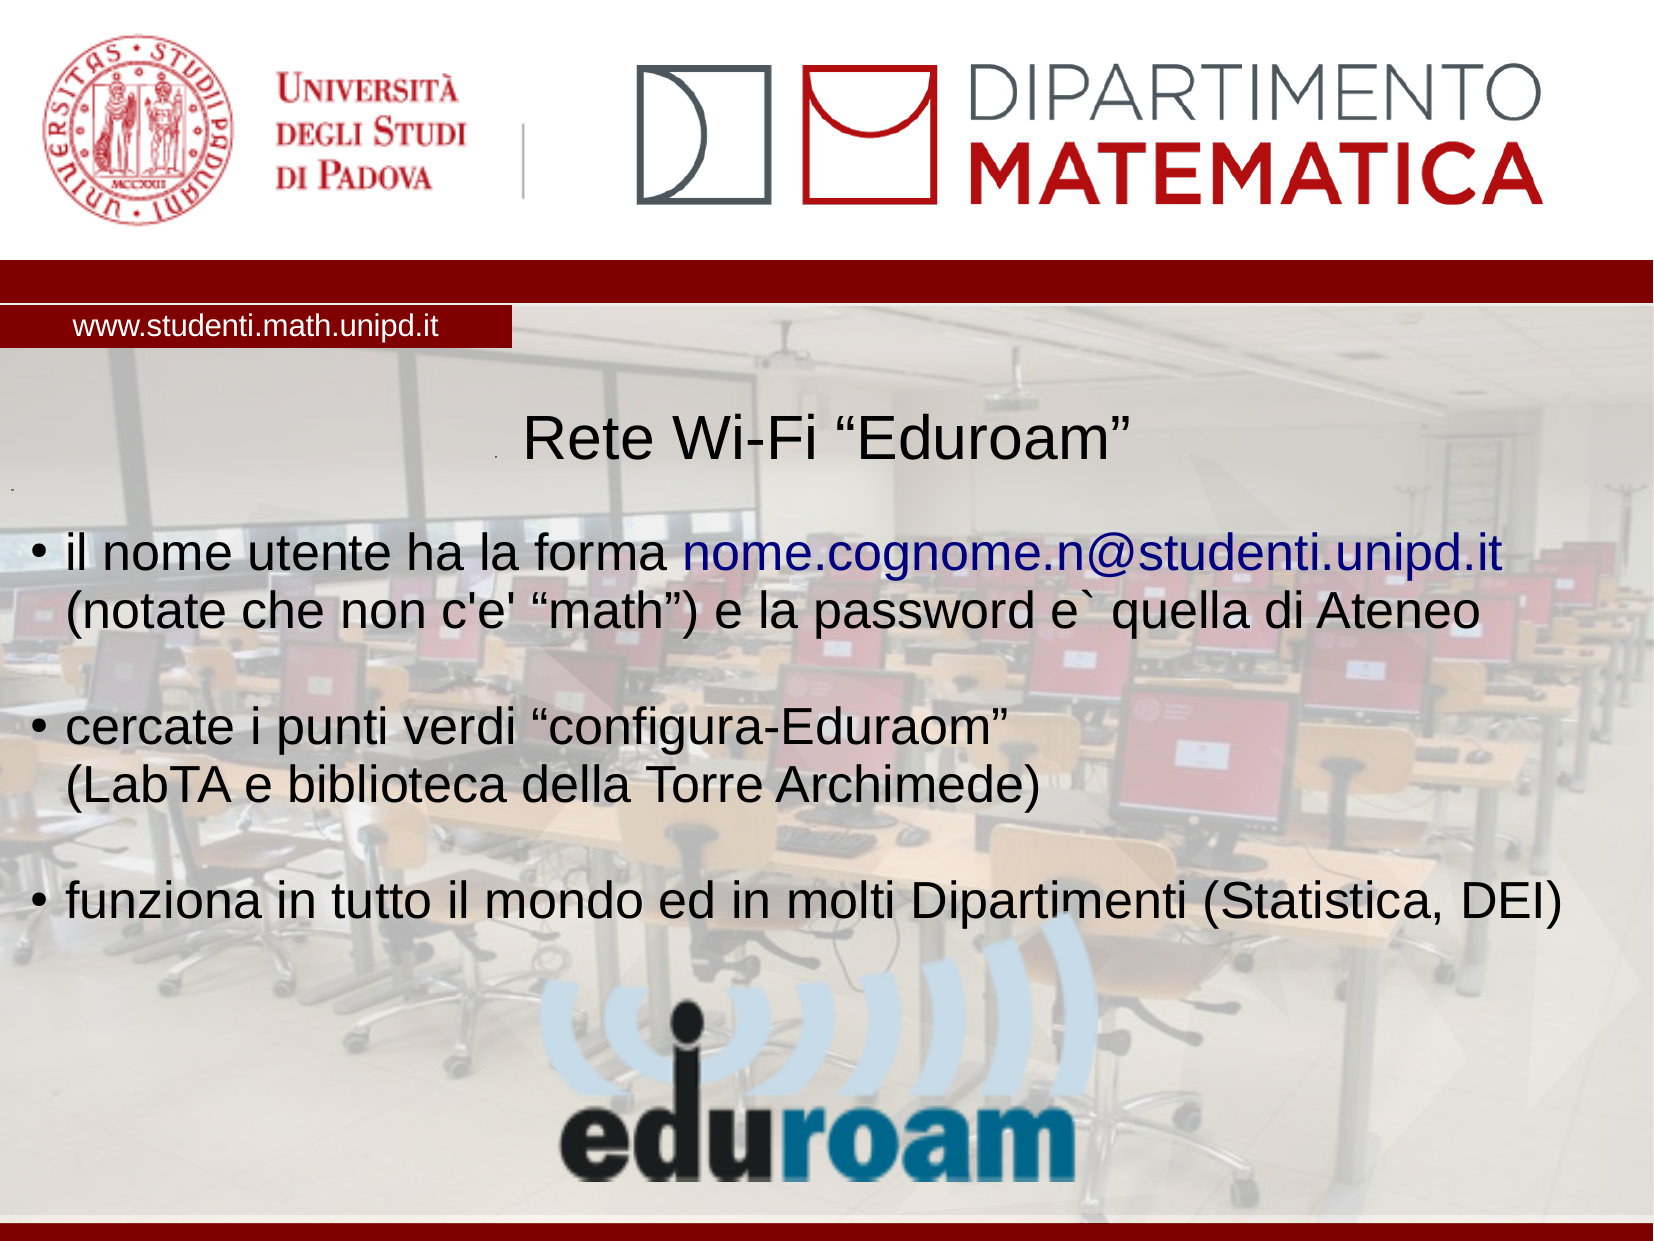

| |
| --- |
www.studenti.math.unipd.it
Rete Wi-Fi “Eduroam”
il nome utente ha la forma nome.cognome.n@studenti.unipd.it (notate che non c'e' “math”) e la password e` quella di Ateneo
cercate i punti verdi “configura-Eduraom”
(LabTA e biblioteca della Torre Archimede)
funziona in tutto il mondo ed in molti Dipartimenti (Statistica, DEI)
| |
| --- |